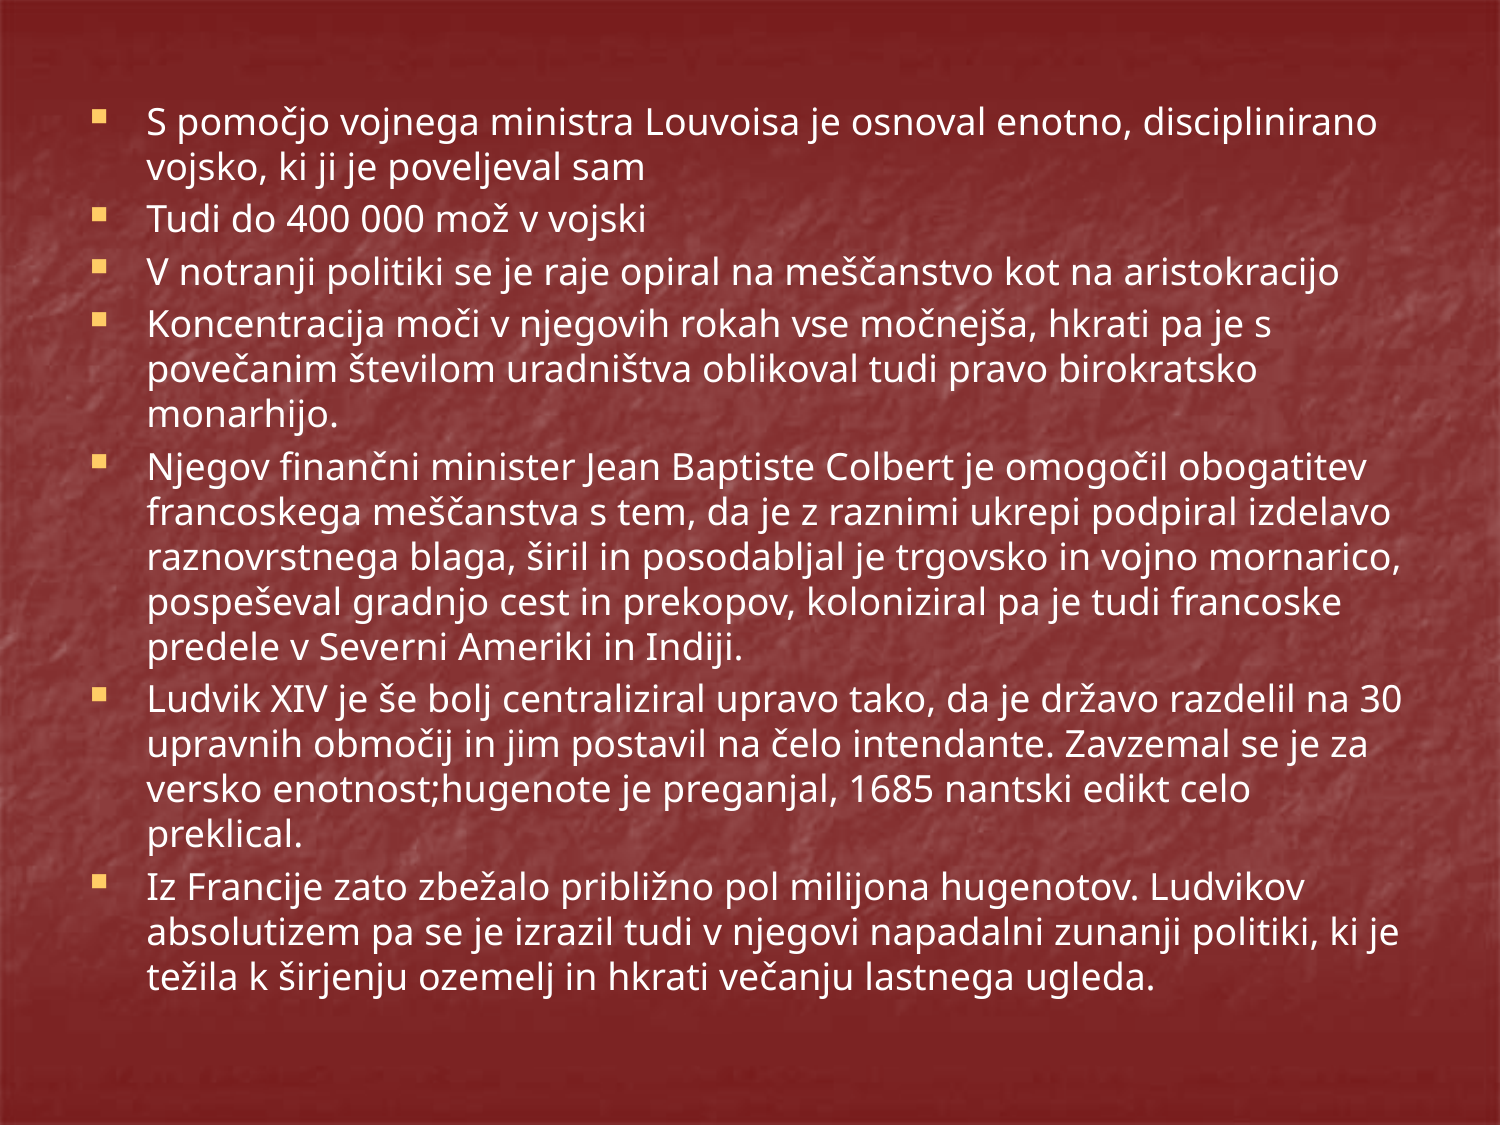

#
S pomočjo vojnega ministra Louvoisa je osnoval enotno, disciplinirano vojsko, ki ji je poveljeval sam
Tudi do 400 000 mož v vojski
V notranji politiki se je raje opiral na meščanstvo kot na aristokracijo
Koncentracija moči v njegovih rokah vse močnejša, hkrati pa je s povečanim številom uradništva oblikoval tudi pravo birokratsko monarhijo.
Njegov finančni minister Jean Baptiste Colbert je omogočil obogatitev francoskega meščanstva s tem, da je z raznimi ukrepi podpiral izdelavo raznovrstnega blaga, širil in posodabljal je trgovsko in vojno mornarico, pospeševal gradnjo cest in prekopov, koloniziral pa je tudi francoske predele v Severni Ameriki in Indiji.
Ludvik XIV je še bolj centraliziral upravo tako, da je državo razdelil na 30 upravnih območij in jim postavil na čelo intendante. Zavzemal se je za versko enotnost;hugenote je preganjal, 1685 nantski edikt celo preklical.
Iz Francije zato zbežalo približno pol milijona hugenotov. Ludvikov absolutizem pa se je izrazil tudi v njegovi napadalni zunanji politiki, ki je težila k širjenju ozemelj in hkrati večanju lastnega ugleda.